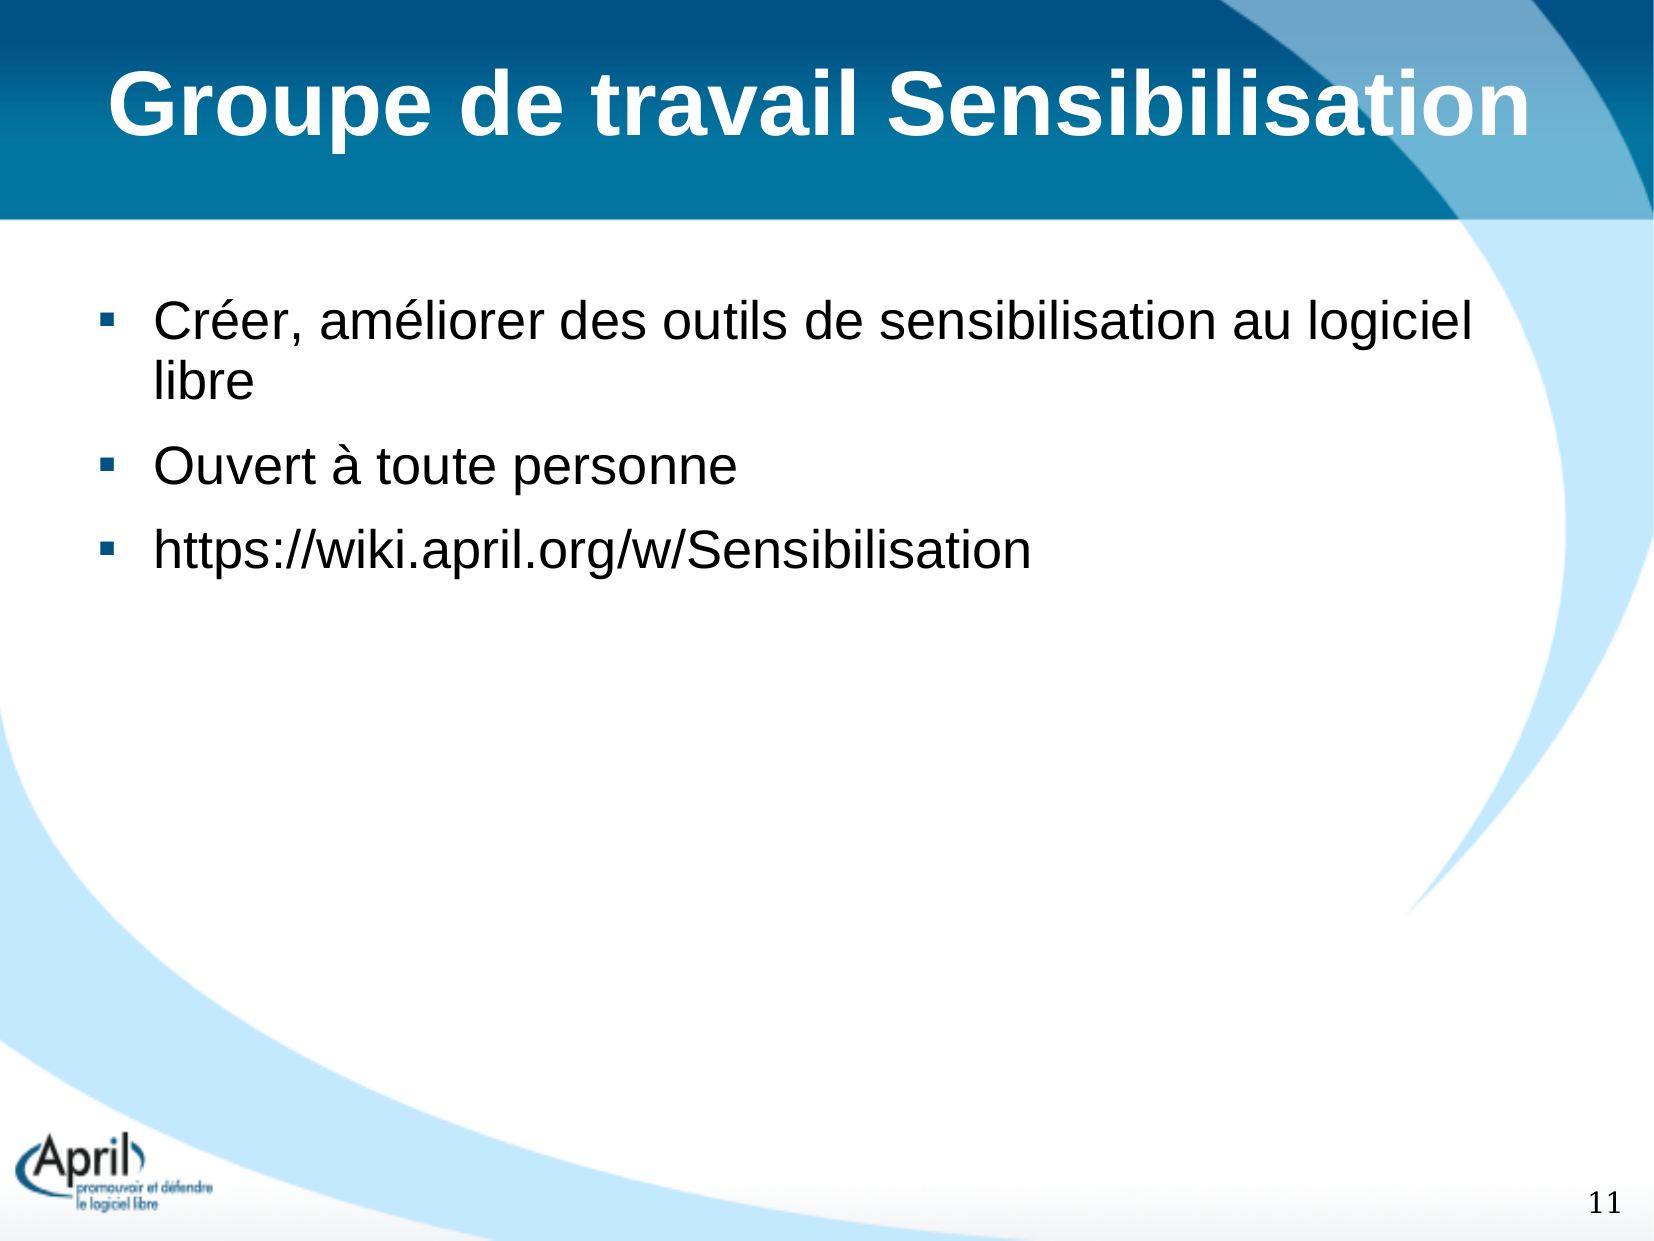

# Groupe de travail Sensibilisation
Créer, améliorer des outils de sensibilisation au logiciel libre
Ouvert à toute personne
https://wiki.april.org/w/Sensibilisation
11